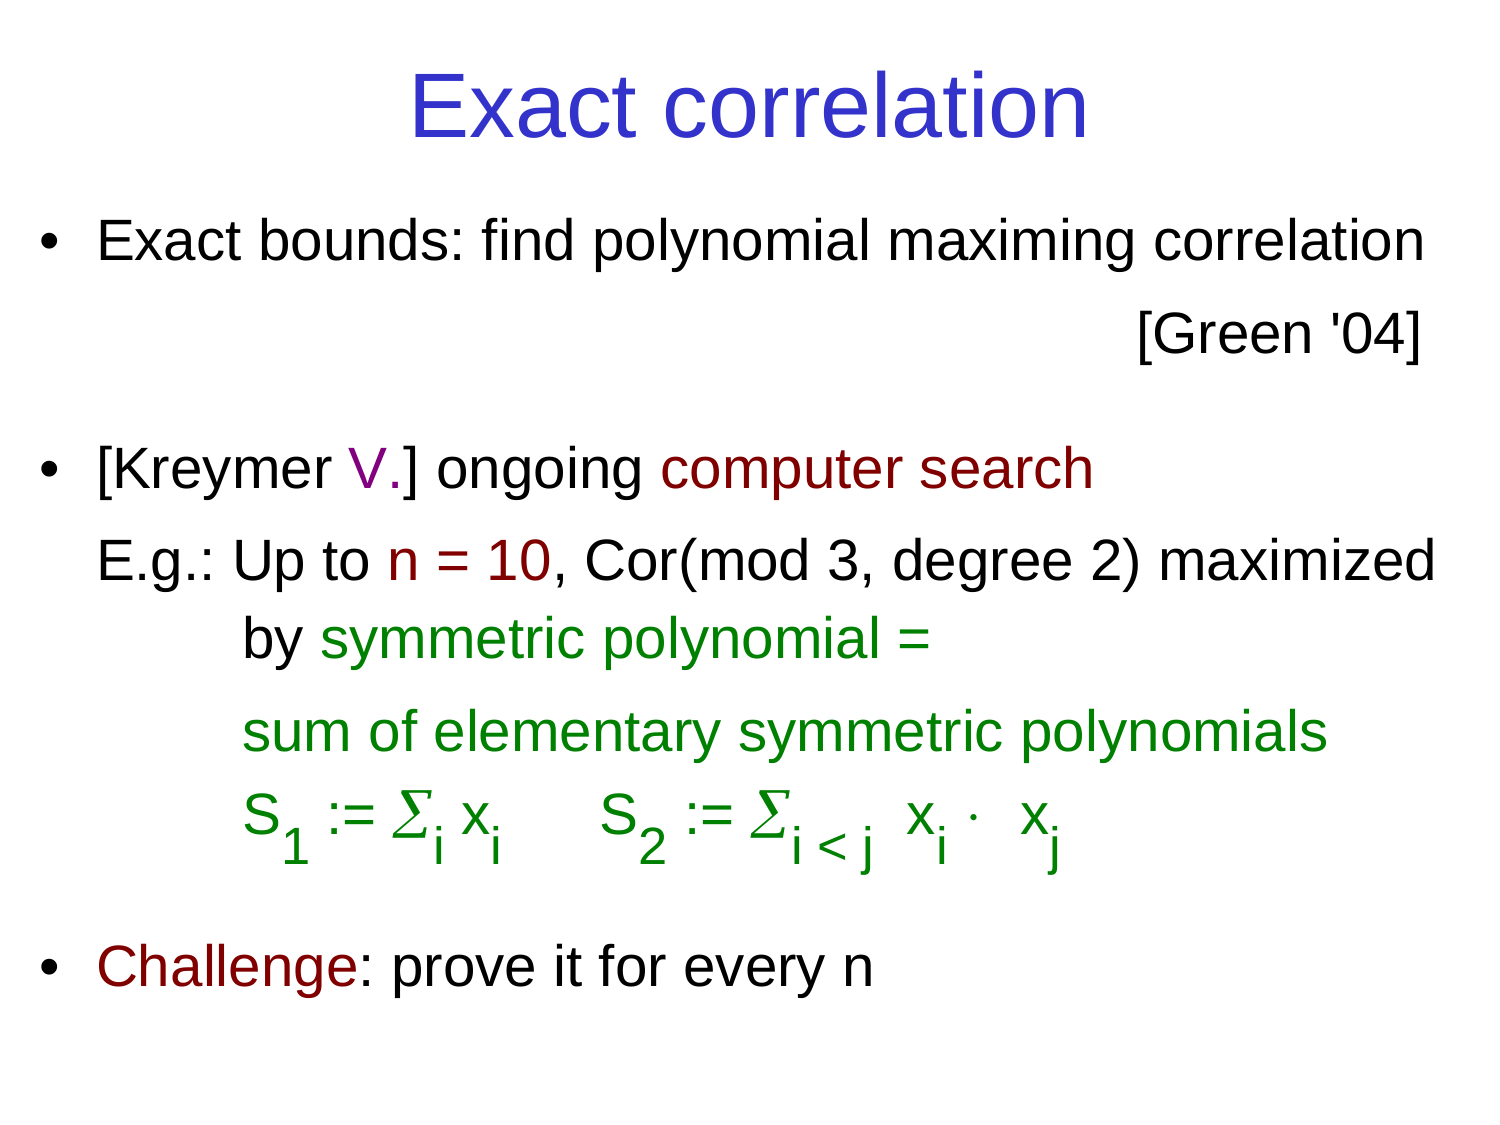

# Exact correlation
Exact bounds: find polynomial maximing correlation
 [Green '04]
[Kreymer V.] ongoing computer search
E.g.: Up to n = 10, Cor(mod 3, degree 2) maximized by symmetric polynomial =
 sum of elementary symmetric polynomials S1 := i xi S2 := i < j xi  xj
Challenge: prove it for every n